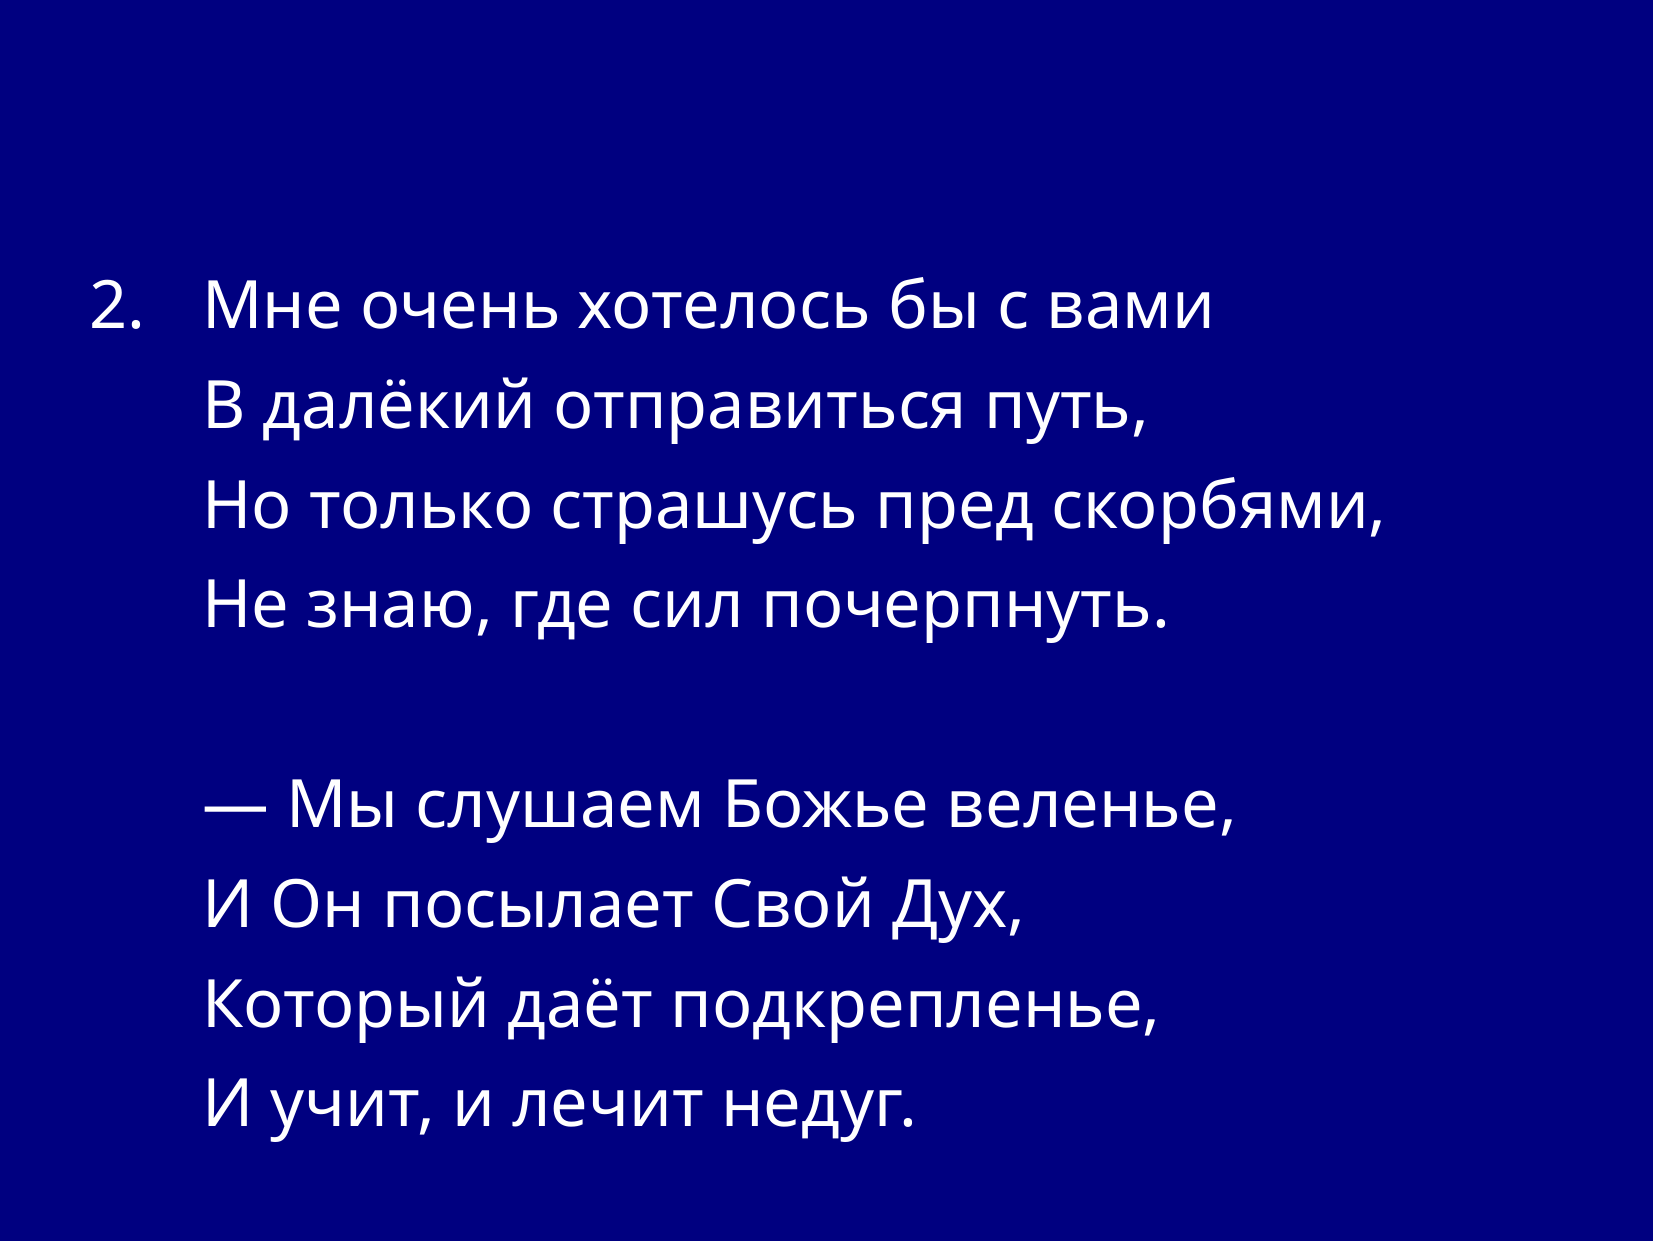

2.	Мне очень хотелось бы с вами
	В далёкий отправиться путь,
	Но только страшусь пред скорбями,
	Не знаю, где сил почерпнуть.
	— Мы слушаем Божье веленье,
	И Он посылает Свой Дух,
	Который даёт подкрепленье,
	И учит, и лечит недуг.